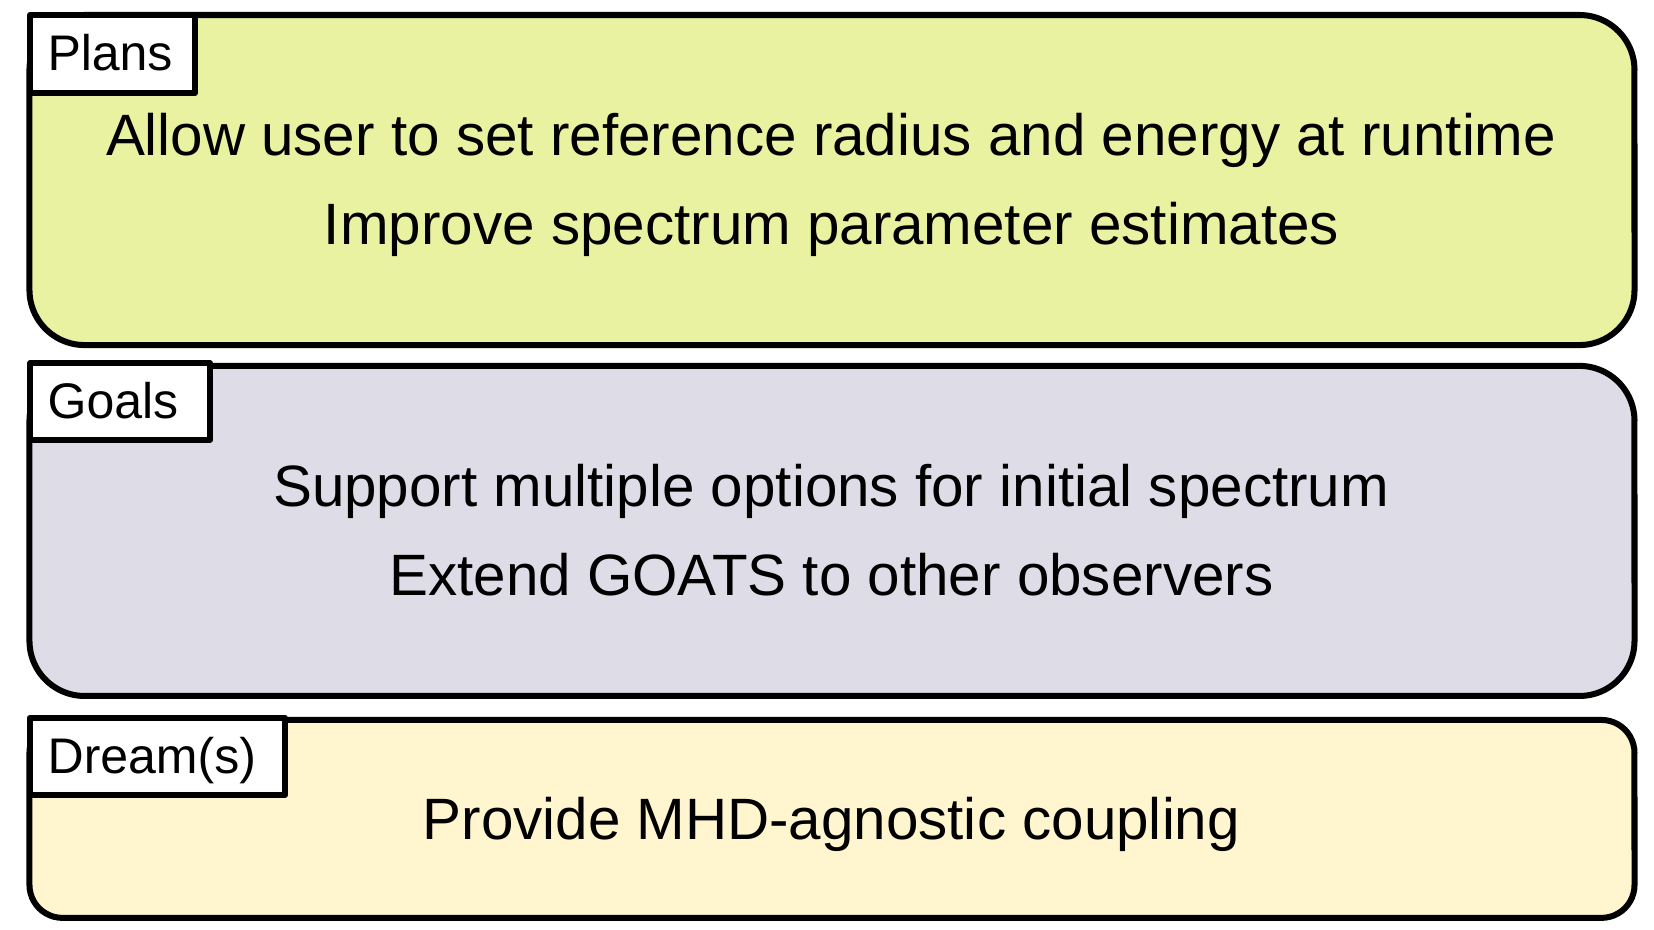

Allow user to set reference radius and energy at runtime
Improve spectrum parameter estimates
Plans
Goals
Support multiple options for initial spectrum
Extend GOATS to other observers
Dream(s)
Provide MHD-agnostic coupling